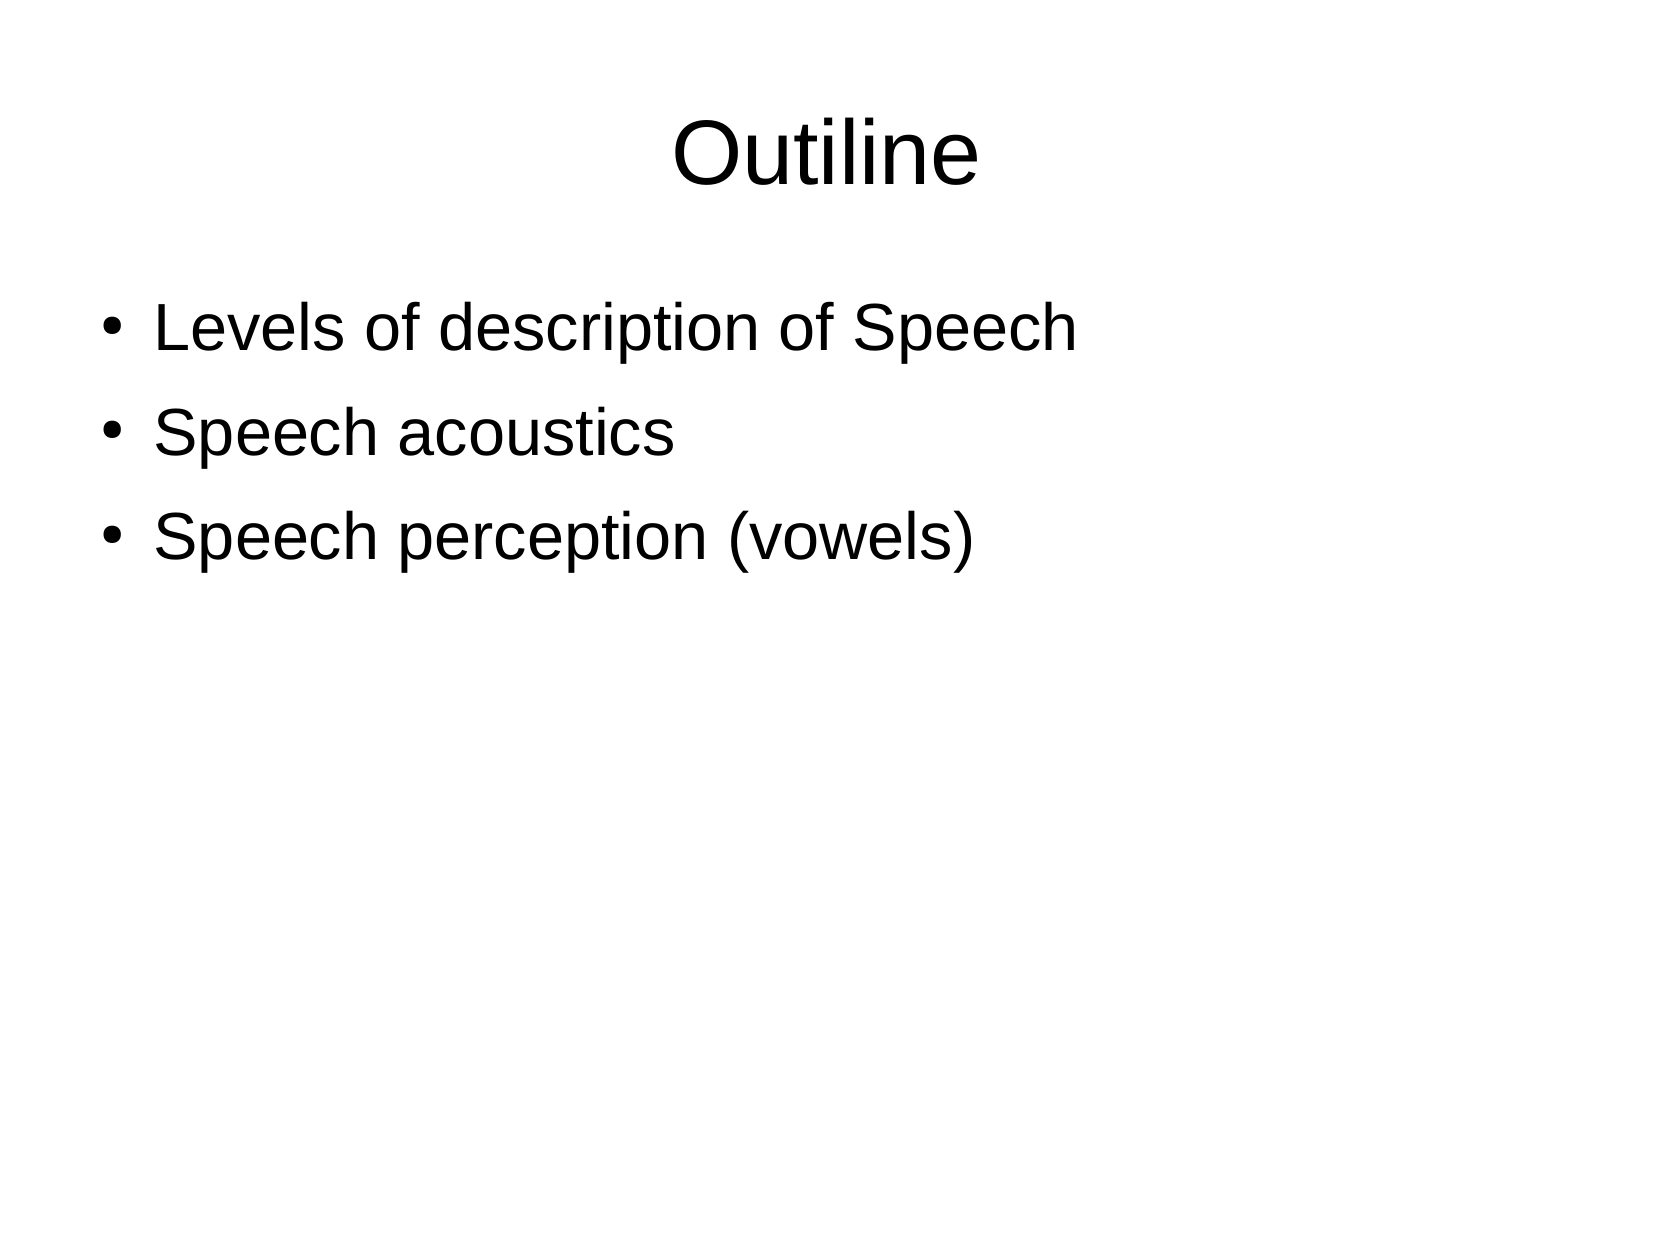

# Outiline
Levels of description of Speech
Speech acoustics
Speech perception (vowels)